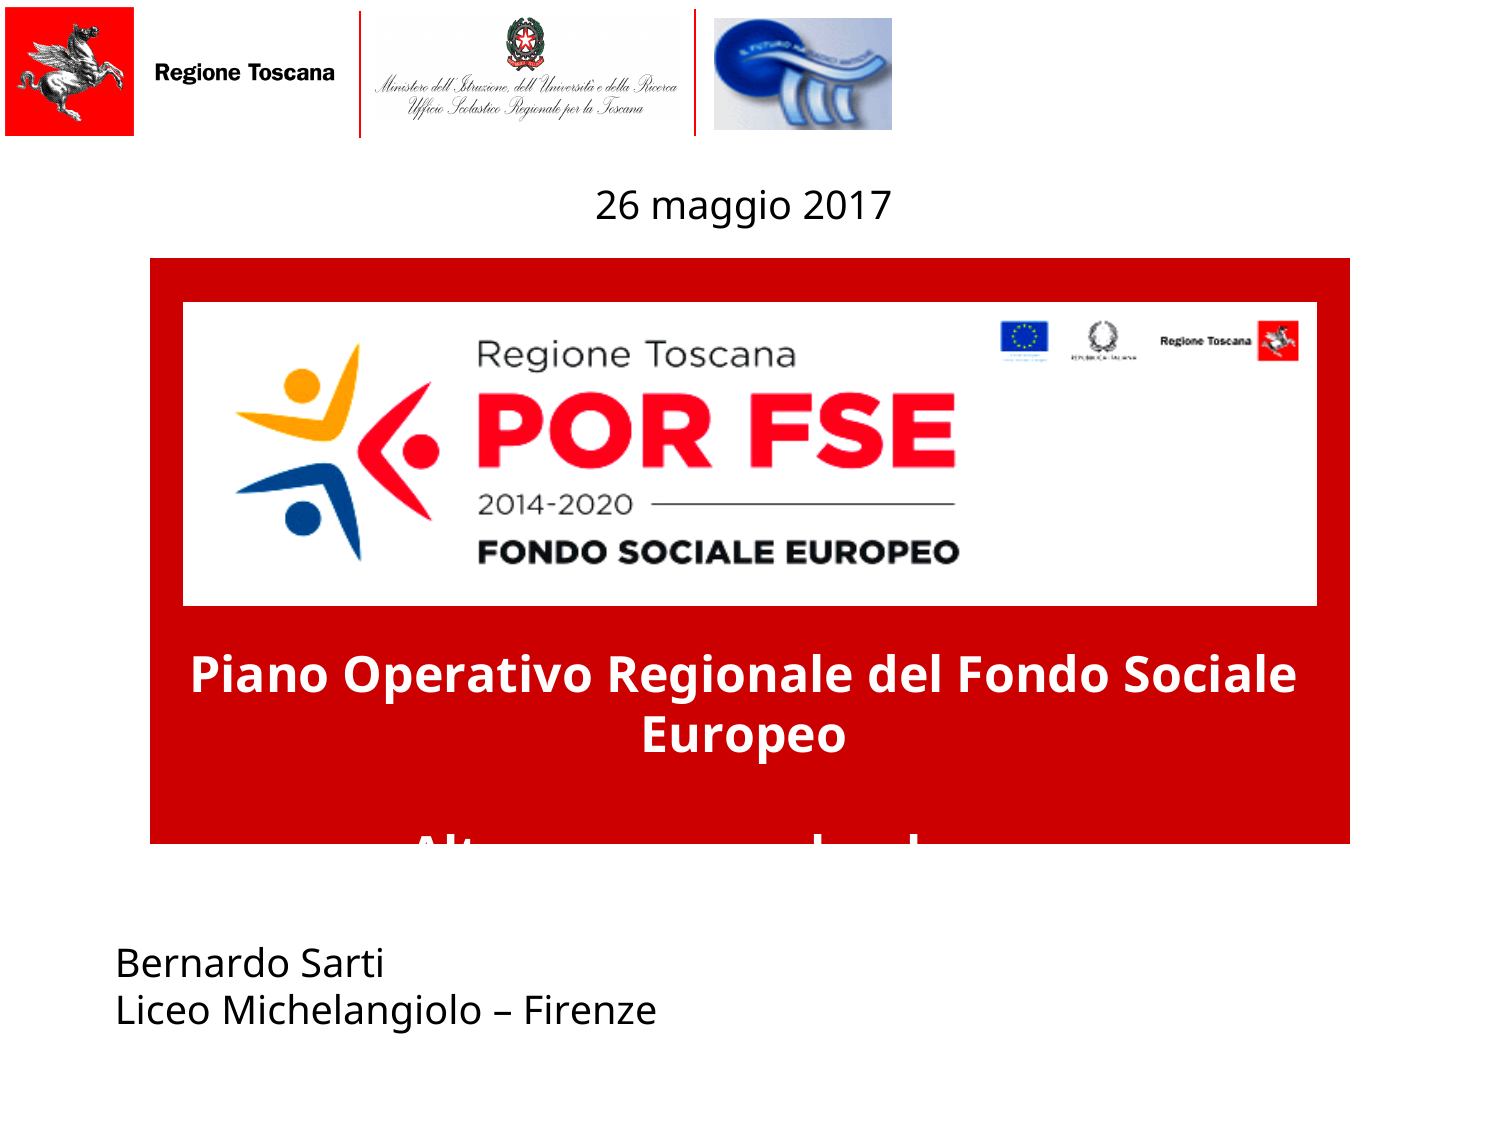

Logo scuola
26 maggio 2017
Piano Operativo Regionale del Fondo Sociale Europeo
Alternanza scuola – lavoro
Bernardo Sarti
Liceo Michelangiolo – Firenze